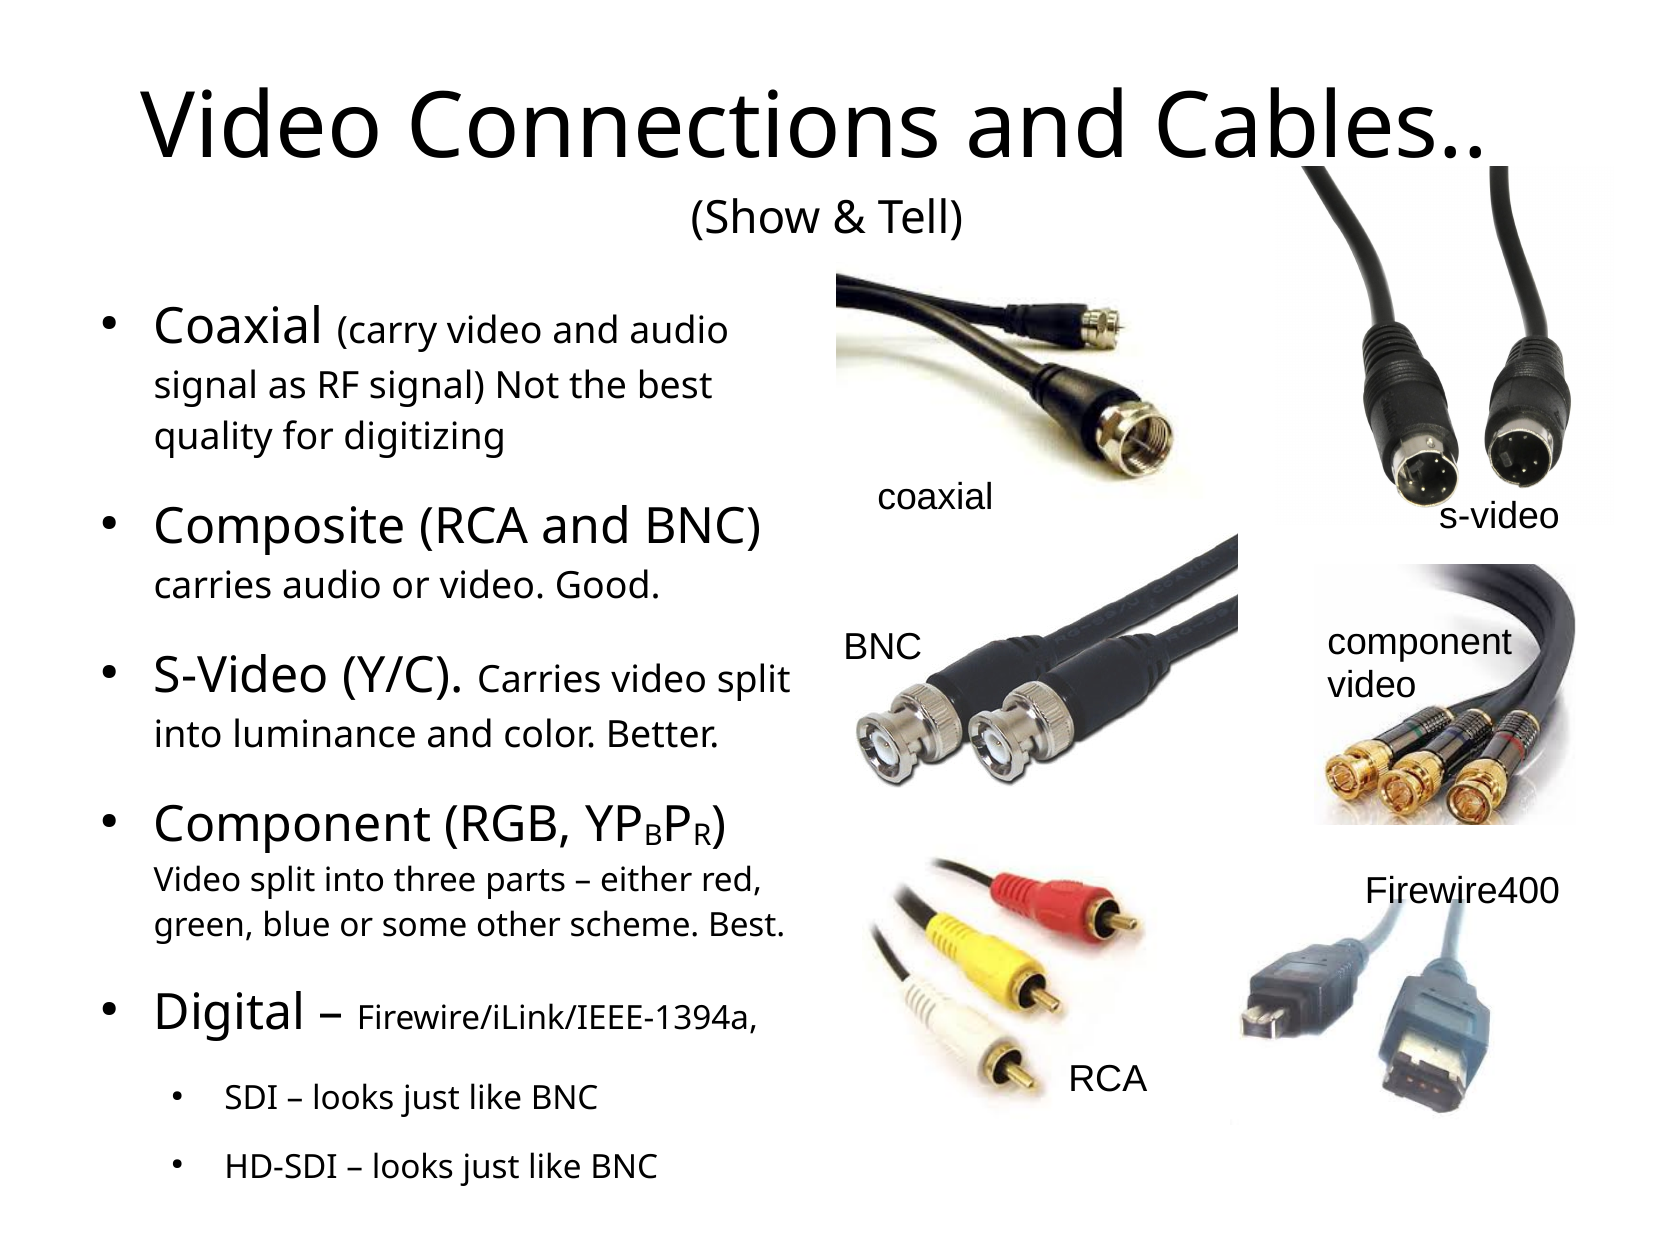

# Video Connections and Cables.. (Show & Tell)
Coaxial (carry video and audio signal as RF signal) Not the best quality for digitizing
Composite (RCA and BNC) carries audio or video. Good.
S-Video (Y/C). Carries video split into luminance and color. Better.
Component (RGB, YPBPR) Video split into three parts – either red, green, blue or some other scheme. Best.
Digital – Firewire/iLink/IEEE-1394a,
SDI – looks just like BNC
HD-SDI – looks just like BNC
coaxial
s-video
component video
BNC
Firewire400
RCA